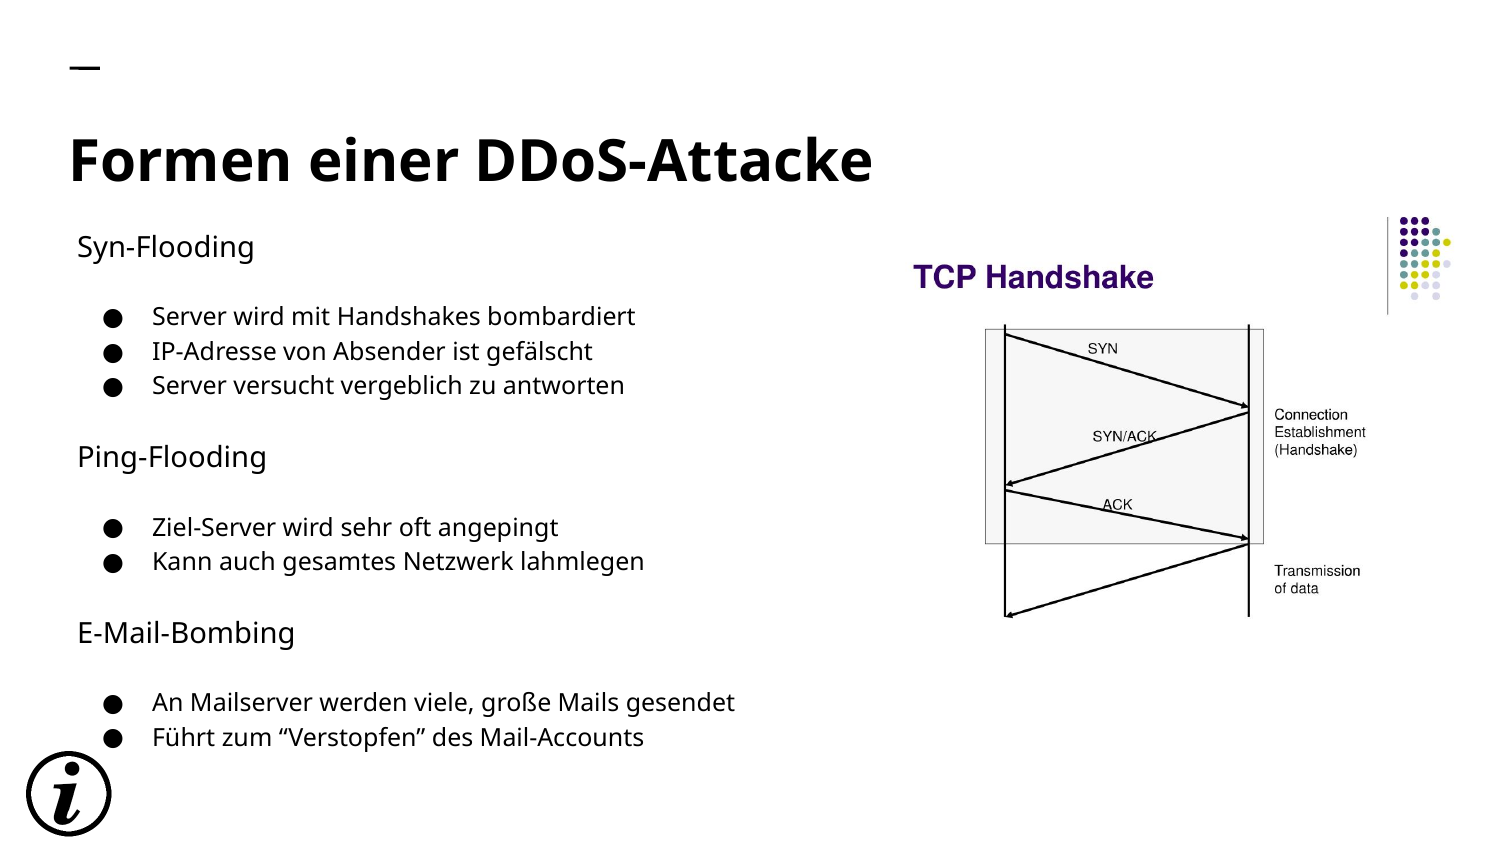

# Formen einer DDoS-Attacke
Syn-Flooding
Server wird mit Handshakes bombardiert
IP-Adresse von Absender ist gefälscht
Server versucht vergeblich zu antworten
Ping-Flooding
Ziel-Server wird sehr oft angepingt
Kann auch gesamtes Netzwerk lahmlegen
E-Mail-Bombing
An Mailserver werden viele, große Mails gesendet
Führt zum “Verstopfen” des Mail-Accounts